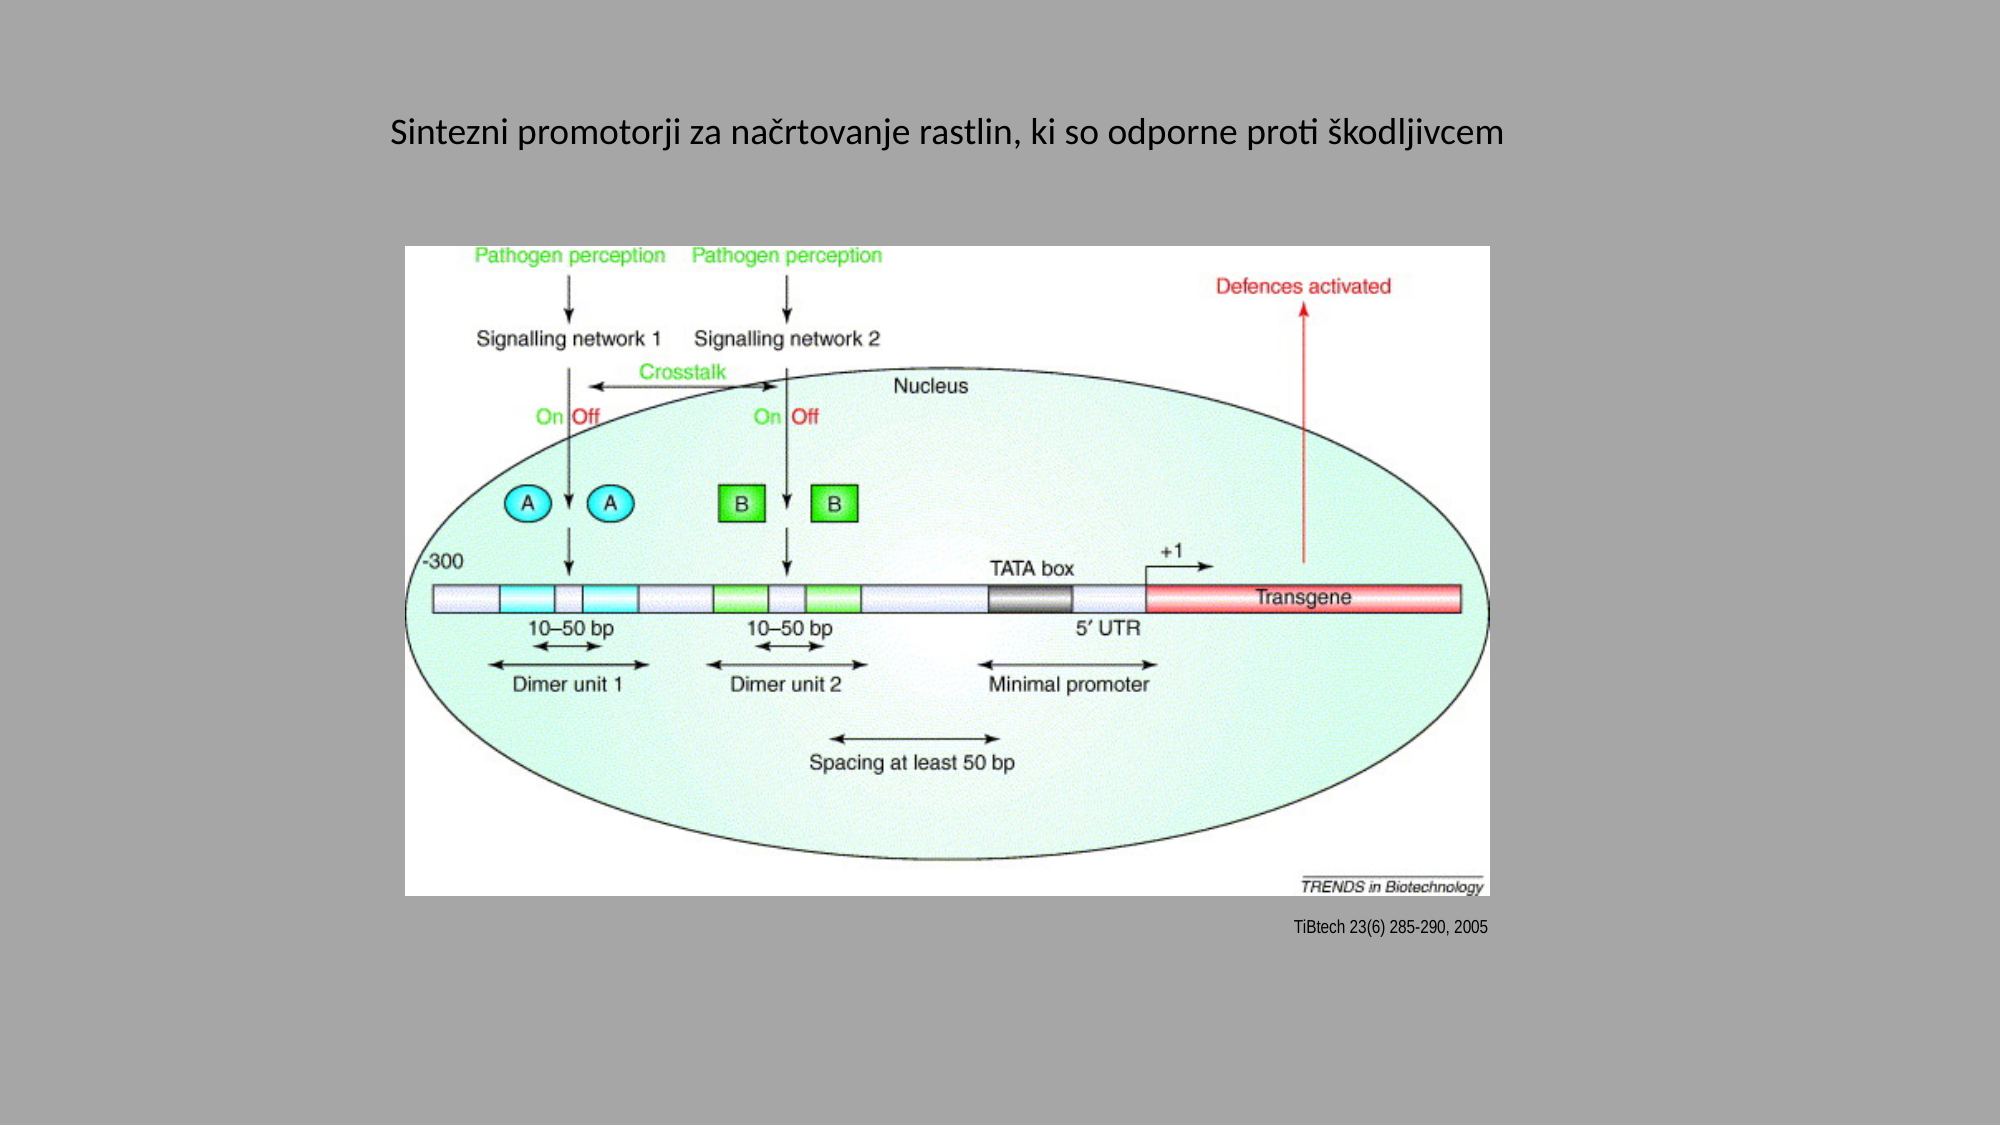

Sintezni promotorji za načrtovanje rastlin, ki so odporne proti škodljivcem
TiBtech 23(6) 285-290, 2005